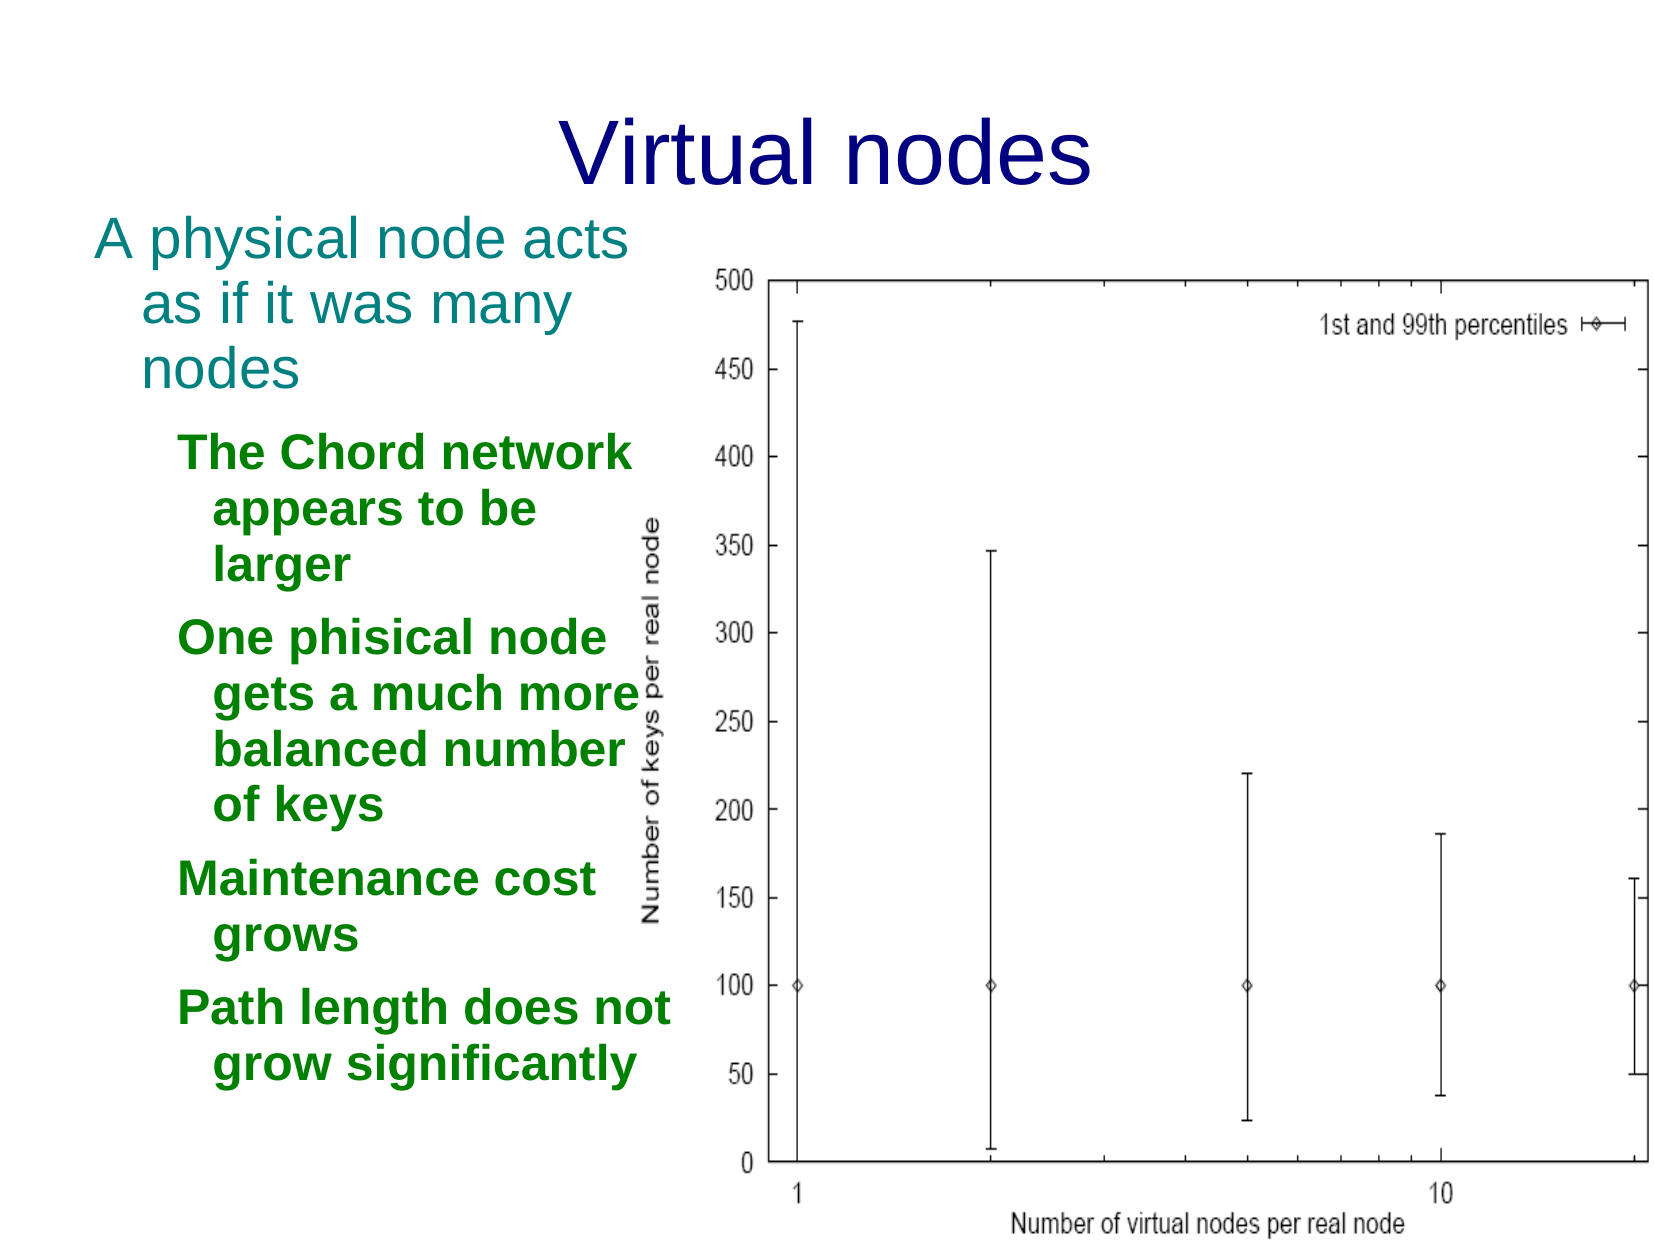

# Virtual nodes
A physical node acts as if it was many nodes
The Chord network appears to be larger
One phisical node gets a much more balanced number of keys
Maintenance cost grows
Path length does not grow significantly
19